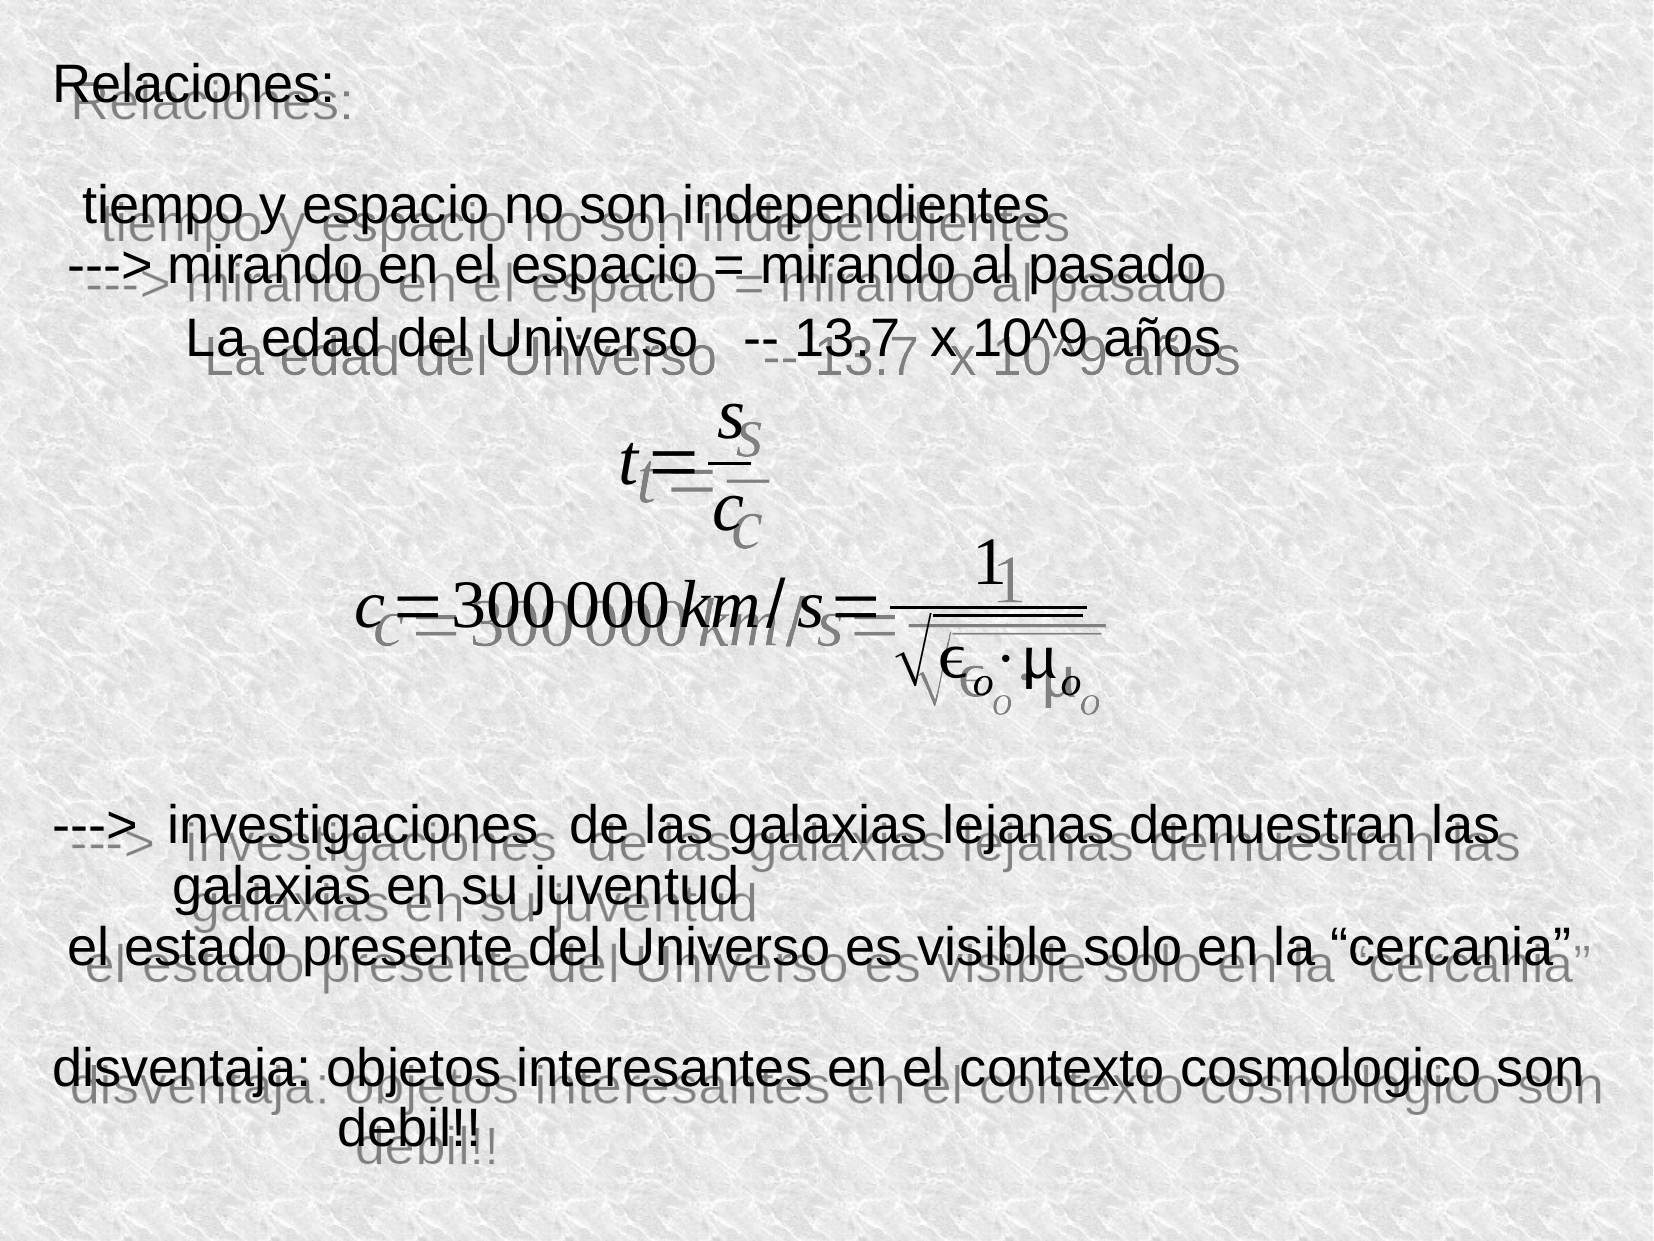

Relaciones:
 tiempo y espacio no son independientes
 ---> mirando en el espacio = mirando al pasado
La edad del Universo -- 13.7 x 10^9 años
---> investigaciones de las galaxias lejanas demuestran las
 galaxias en su juventud
 el estado presente del Universo es visible solo en la “cercania”
disventaja: objetos interesantes en el contexto cosmologico son
 debil!!